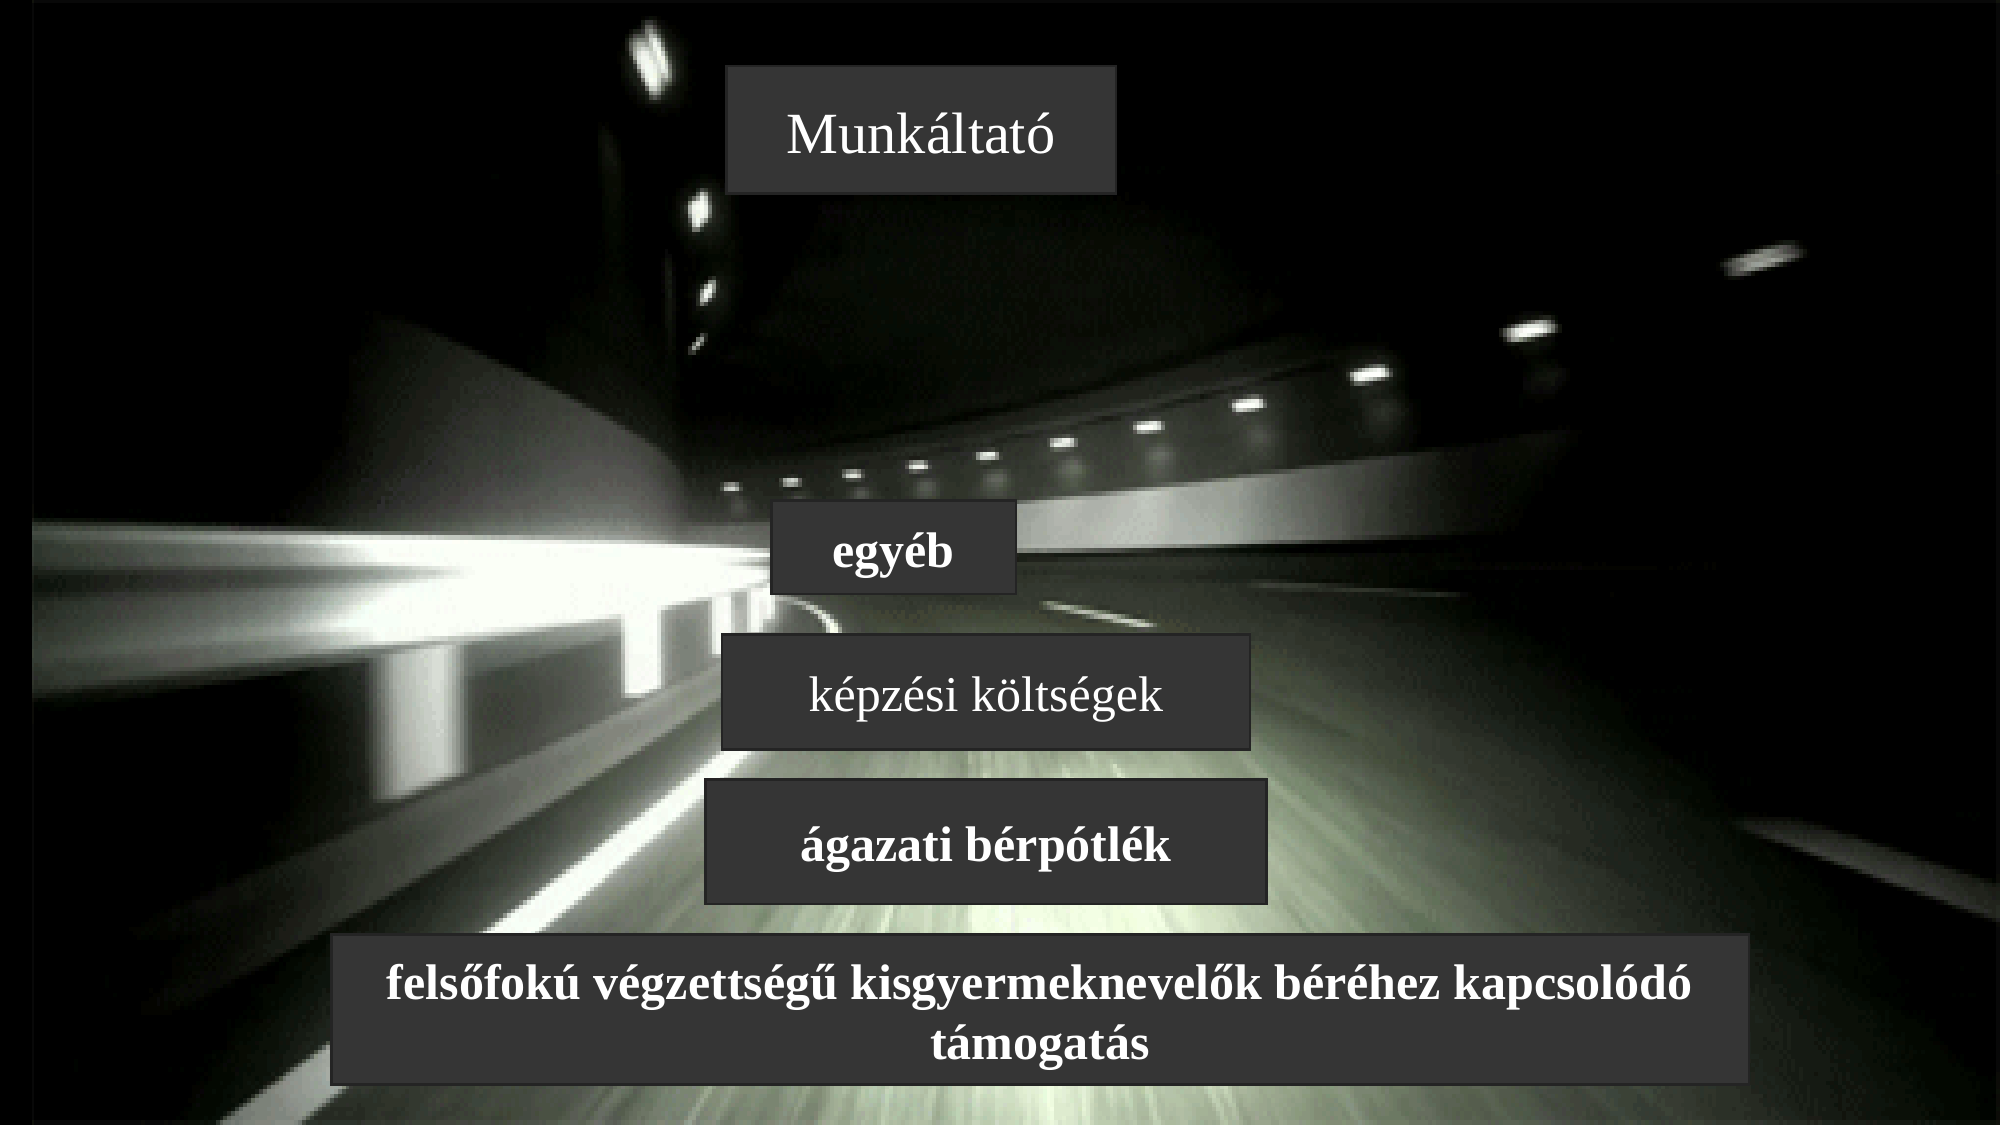

Munkáltató
egyéb
képzési költségek
ágazati bérpótlék
felsőfokú végzettségű kisgyermeknevelők béréhez kapcsolódó támogatás